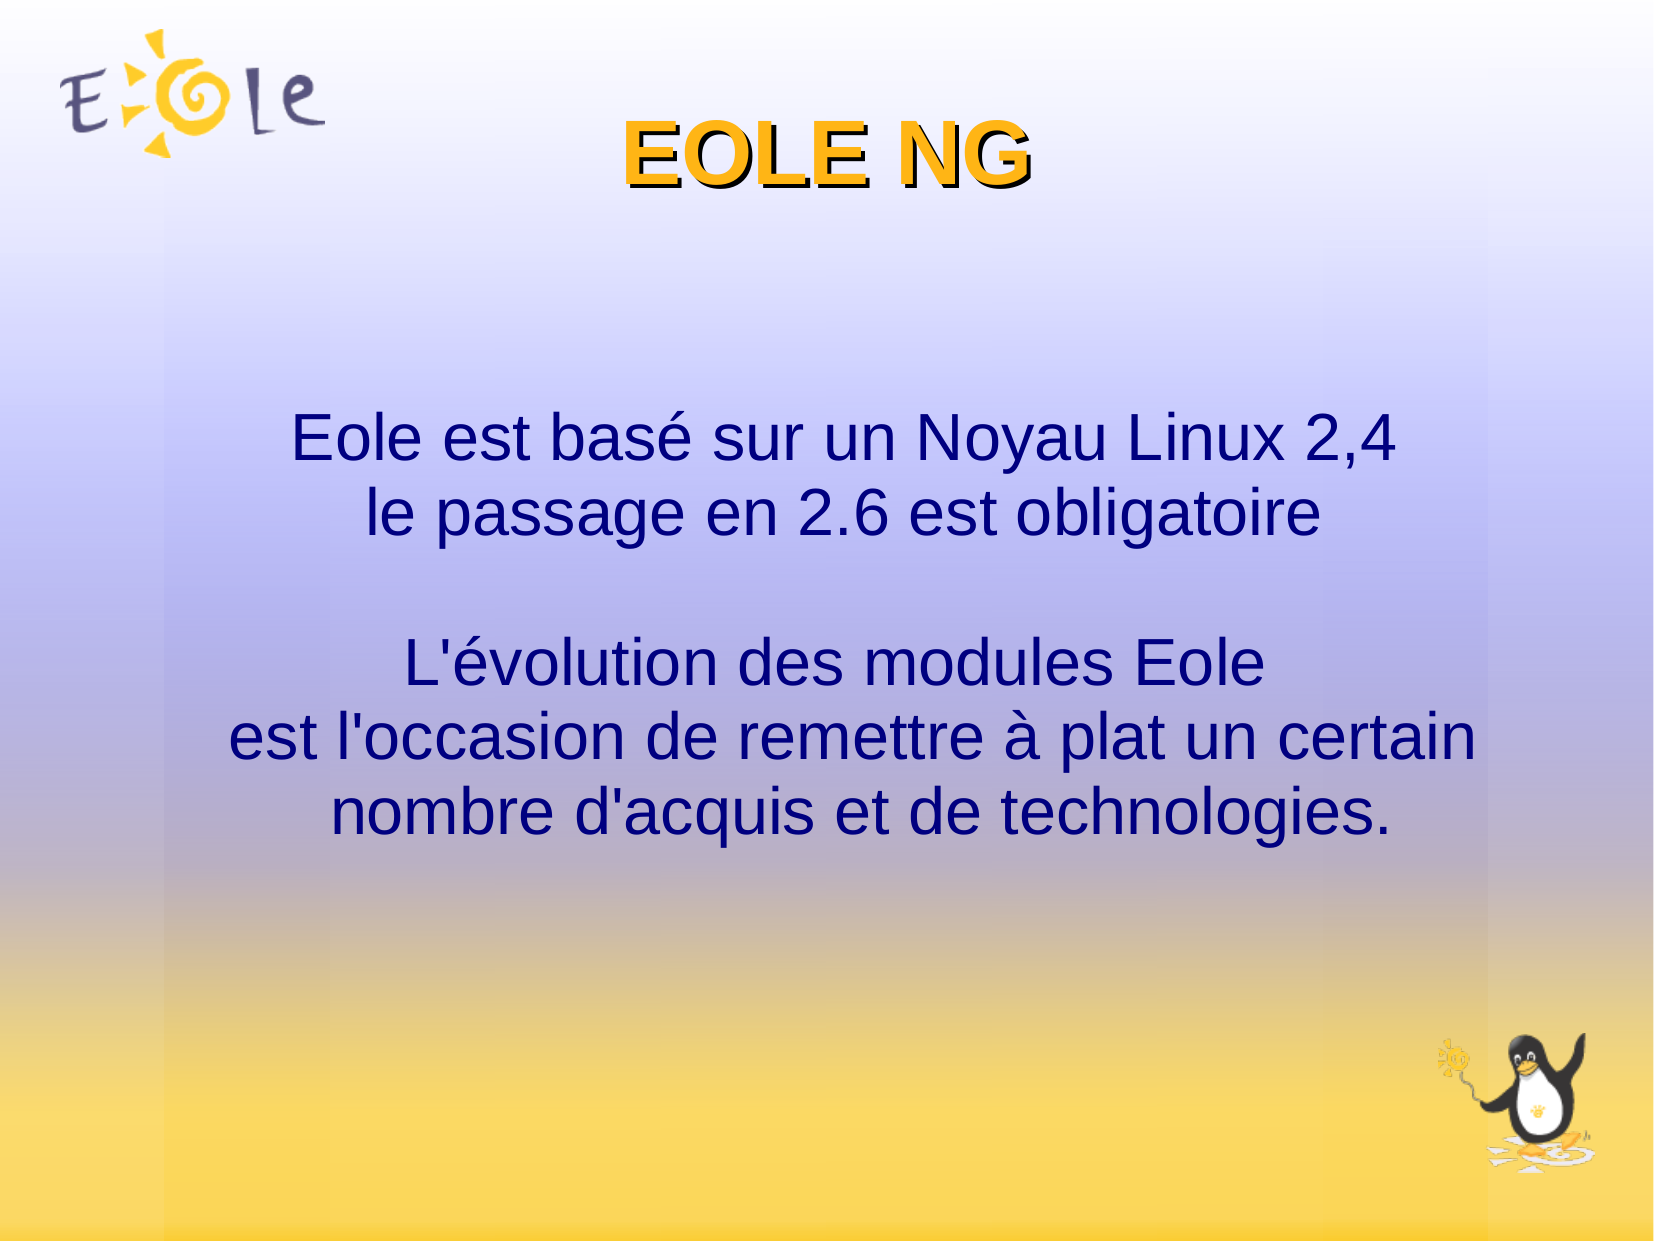

# EOLE NG
Eole est basé sur un Noyau Linux 2,4
le passage en 2.6 est obligatoire
L'évolution des modules Eole
 est l'occasion de remettre à plat un certain nombre d'acquis et de technologies.